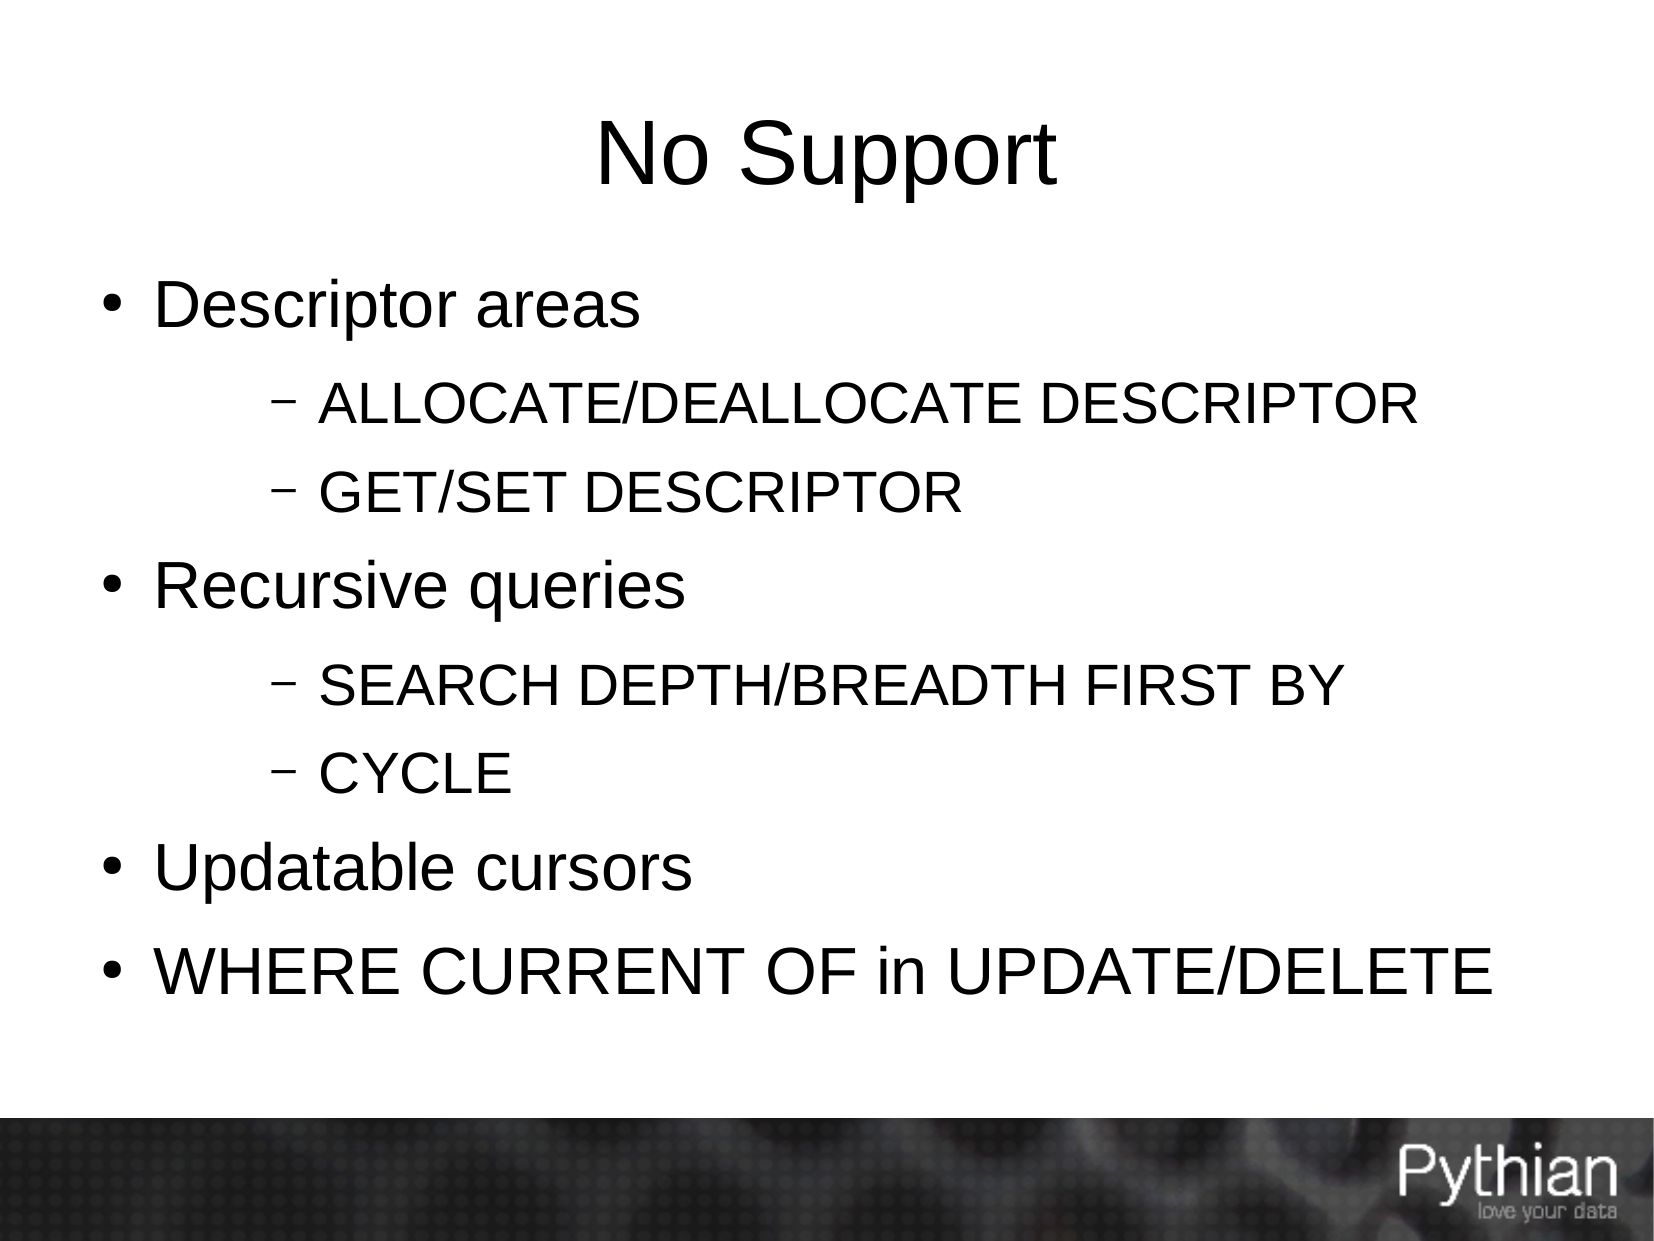

# No Support
Descriptor areas
ALLOCATE/DEALLOCATE DESCRIPTOR
GET/SET DESCRIPTOR
Recursive queries
SEARCH DEPTH/BREADTH FIRST BY
CYCLE
Updatable cursors
WHERE CURRENT OF in UPDATE/DELETE